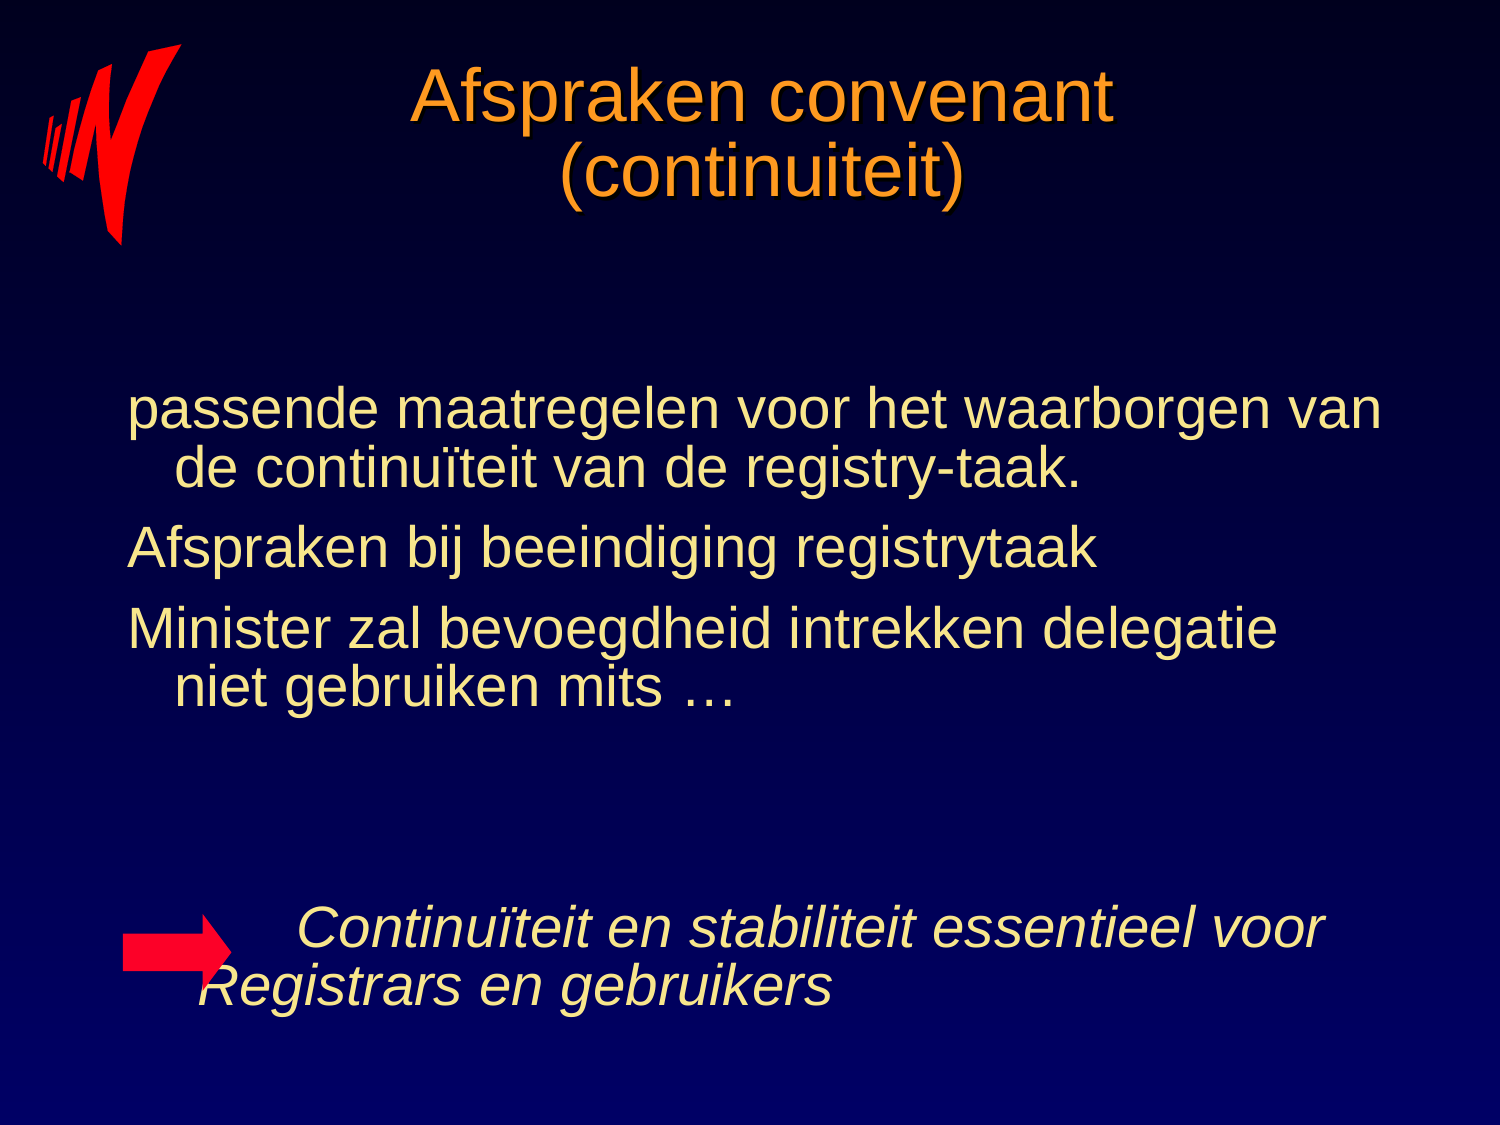

# Afspraken convenant (continuiteit)
passende maatregelen voor het waarborgen van de continuïteit van de registry-taak.
Afspraken bij beeindiging registrytaak
Minister zal bevoegdheid intrekken delegatie niet gebruiken mits …
 Continuïteit en stabiliteit essentieel voor 	Registrars en gebruikers